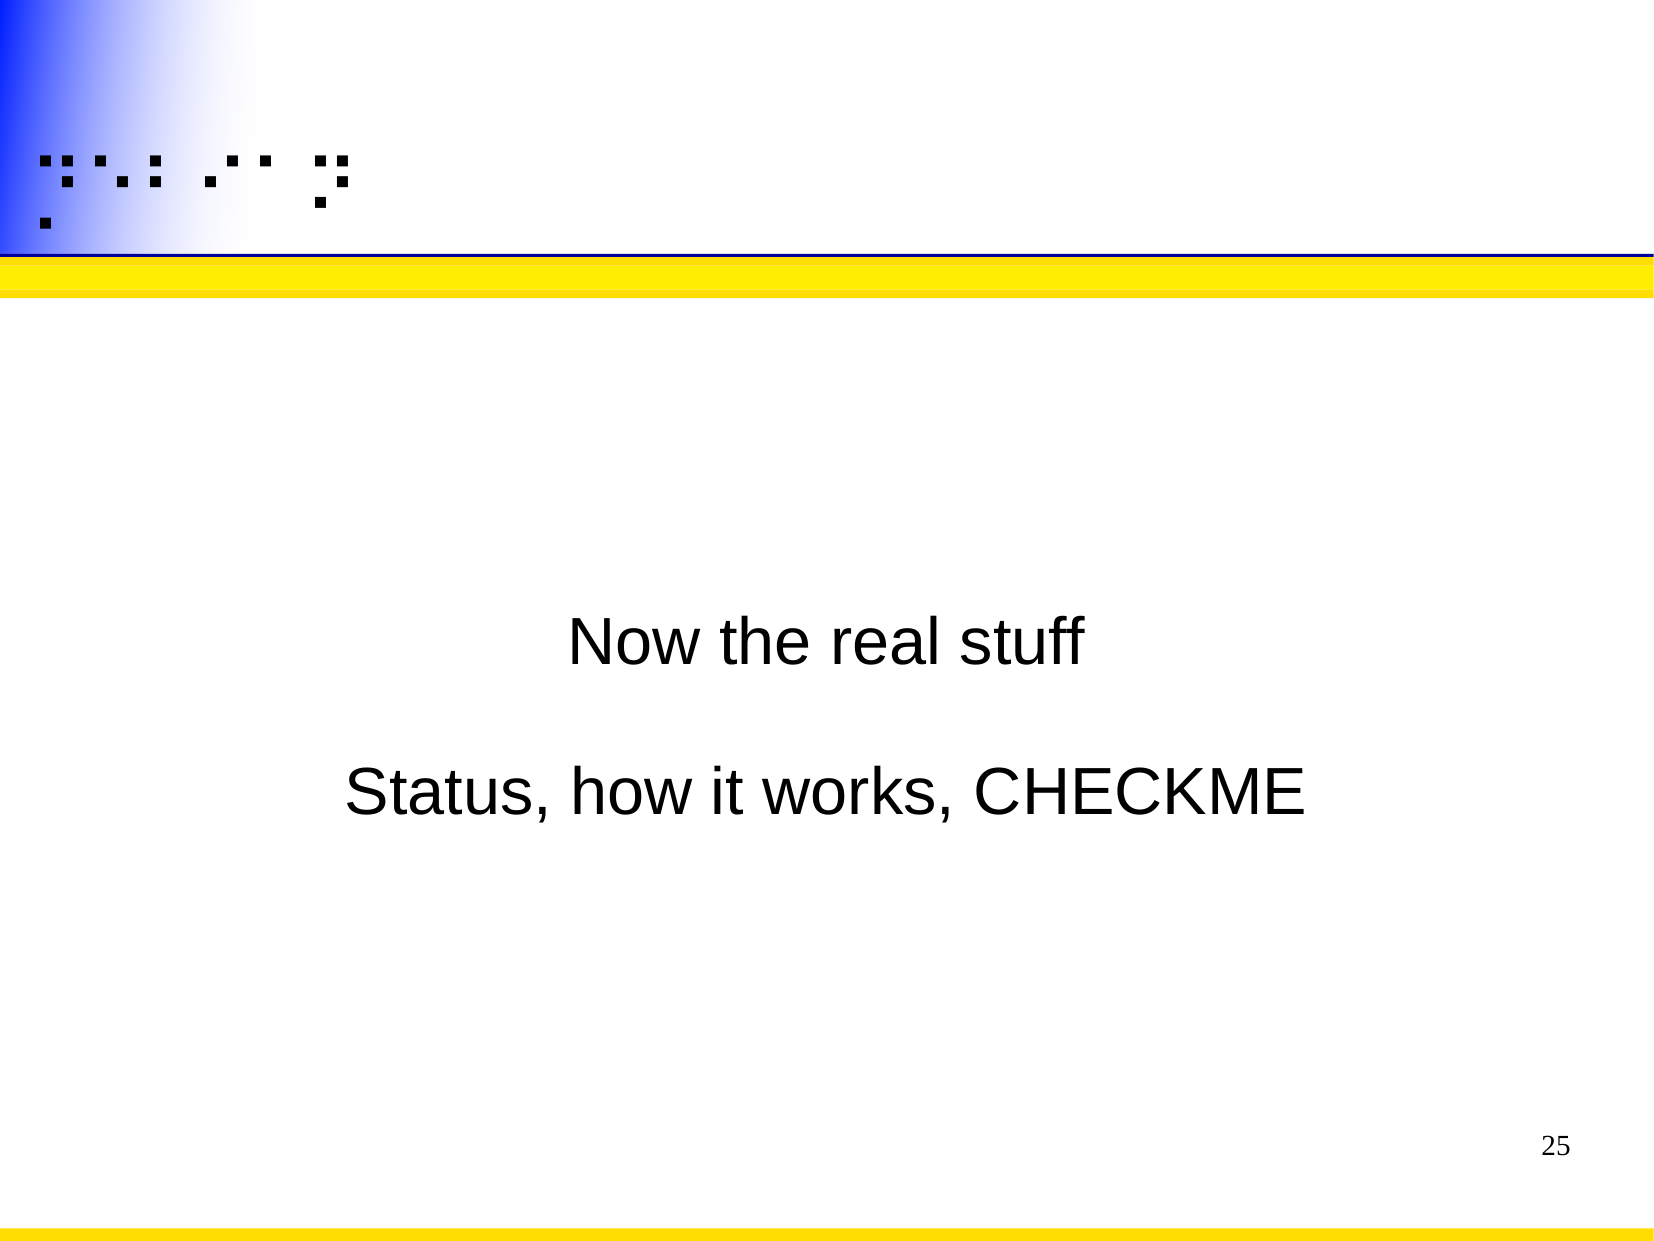

#
Now the real stuff
Status, how it works, CHECKME
25